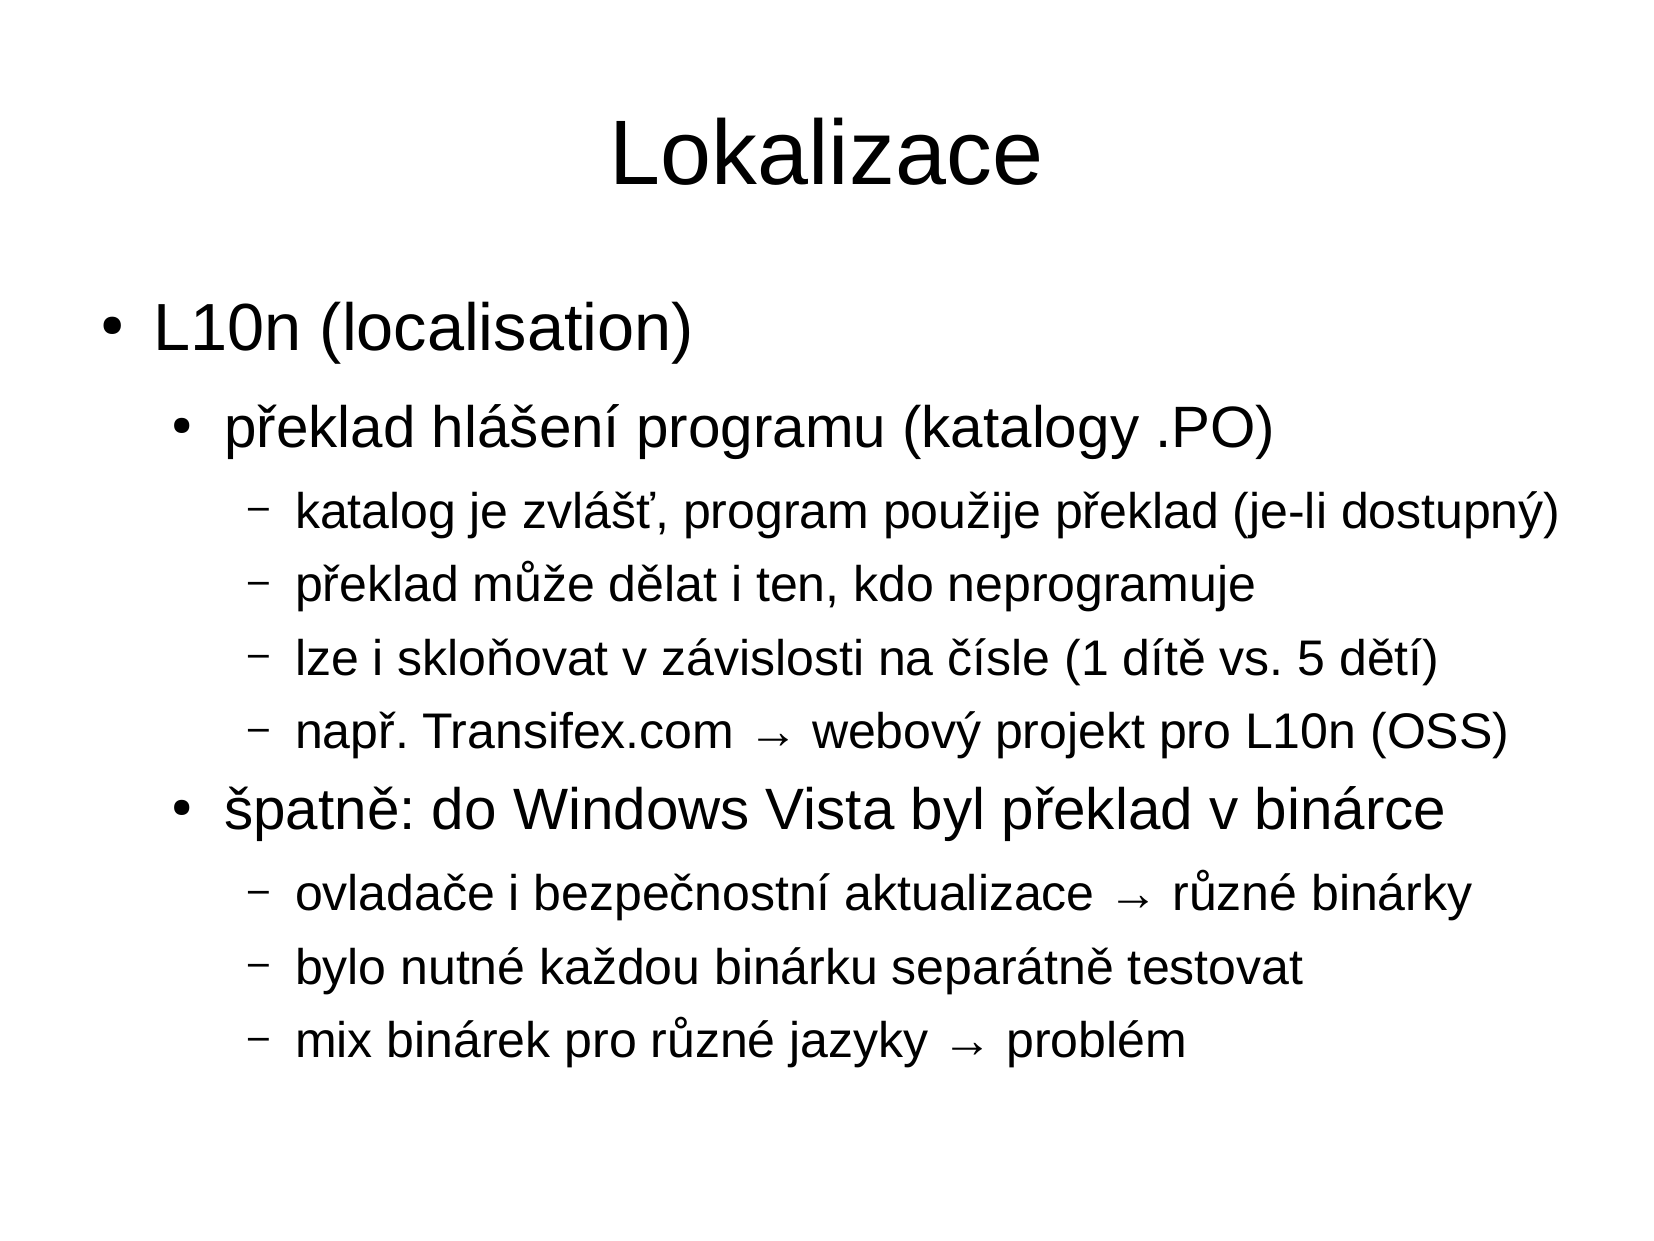

# Lokalizace
L10n (localisation)
překlad hlášení programu (katalogy .PO)
katalog je zvlášť, program použije překlad (je-li dostupný)
překlad může dělat i ten, kdo neprogramuje
lze i skloňovat v závislosti na čísle (1 dítě vs. 5 dětí)
např. Transifex.com → webový projekt pro L10n (OSS)
špatně: do Windows Vista byl překlad v binárce
ovladače i bezpečnostní aktualizace → různé binárky
bylo nutné každou binárku separátně testovat
mix binárek pro různé jazyky → problém